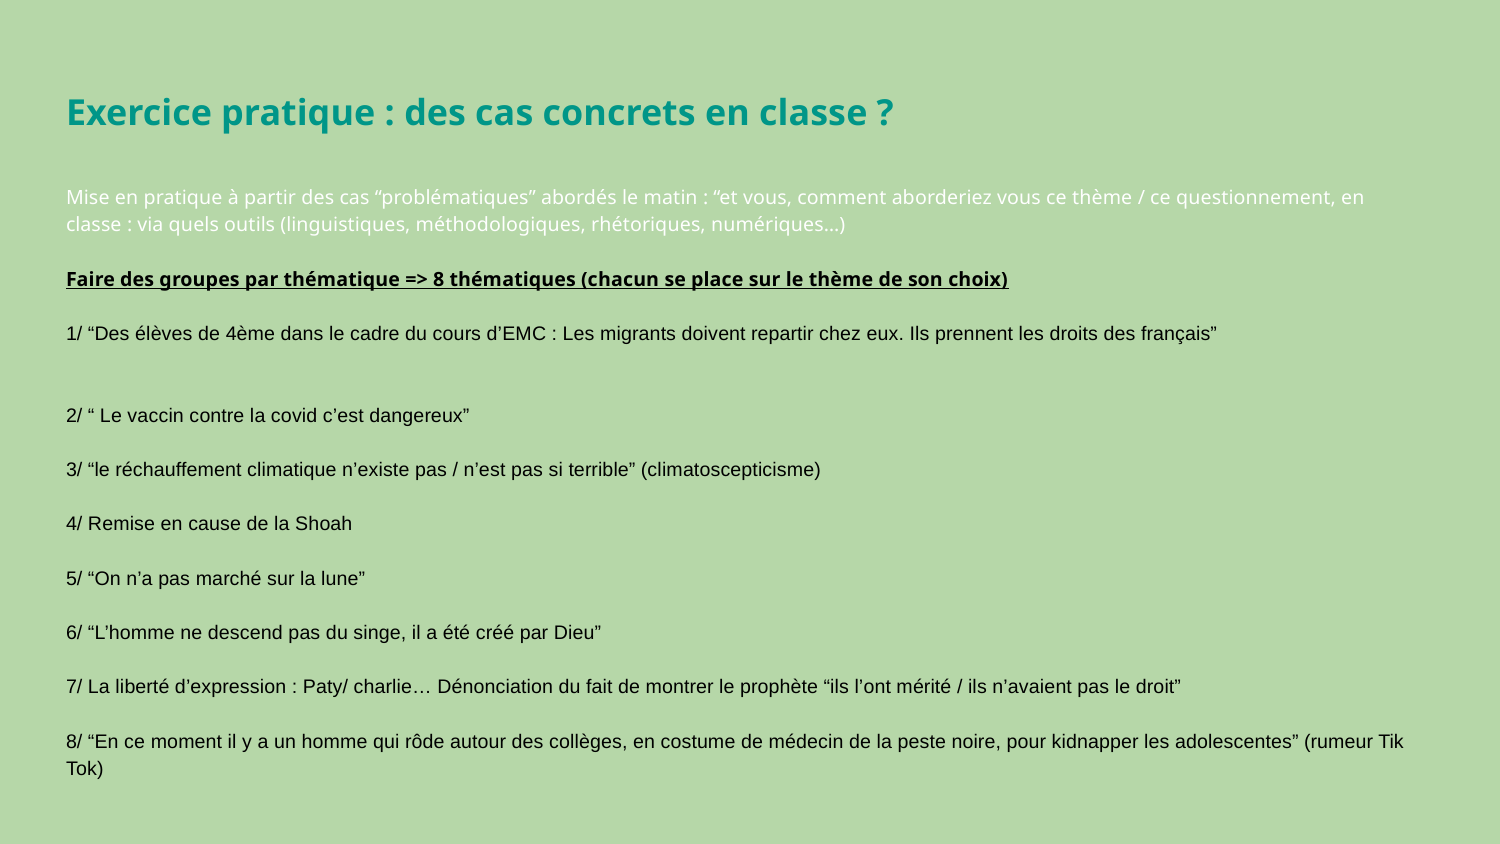

# Exercice pratique : des cas concrets en classe ?
Mise en pratique à partir des cas “problématiques” abordés le matin : “et vous, comment aborderiez vous ce thème / ce questionnement, en classe : via quels outils (linguistiques, méthodologiques, rhétoriques, numériques…)
Faire des groupes par thématique => 8 thématiques (chacun se place sur le thème de son choix)
1/ “Des élèves de 4ème dans le cadre du cours d’EMC : Les migrants doivent repartir chez eux. Ils prennent les droits des français”
2/ “ Le vaccin contre la covid c’est dangereux”
3/ “le réchauffement climatique n’existe pas / n’est pas si terrible” (climatoscepticisme)
4/ Remise en cause de la Shoah
5/ “On n’a pas marché sur la lune”
6/ “L’homme ne descend pas du singe, il a été créé par Dieu”
7/ La liberté d’expression : Paty/ charlie… Dénonciation du fait de montrer le prophète “ils l’ont mérité / ils n’avaient pas le droit”
8/ “En ce moment il y a un homme qui rôde autour des collèges, en costume de médecin de la peste noire, pour kidnapper les adolescentes” (rumeur Tik Tok)